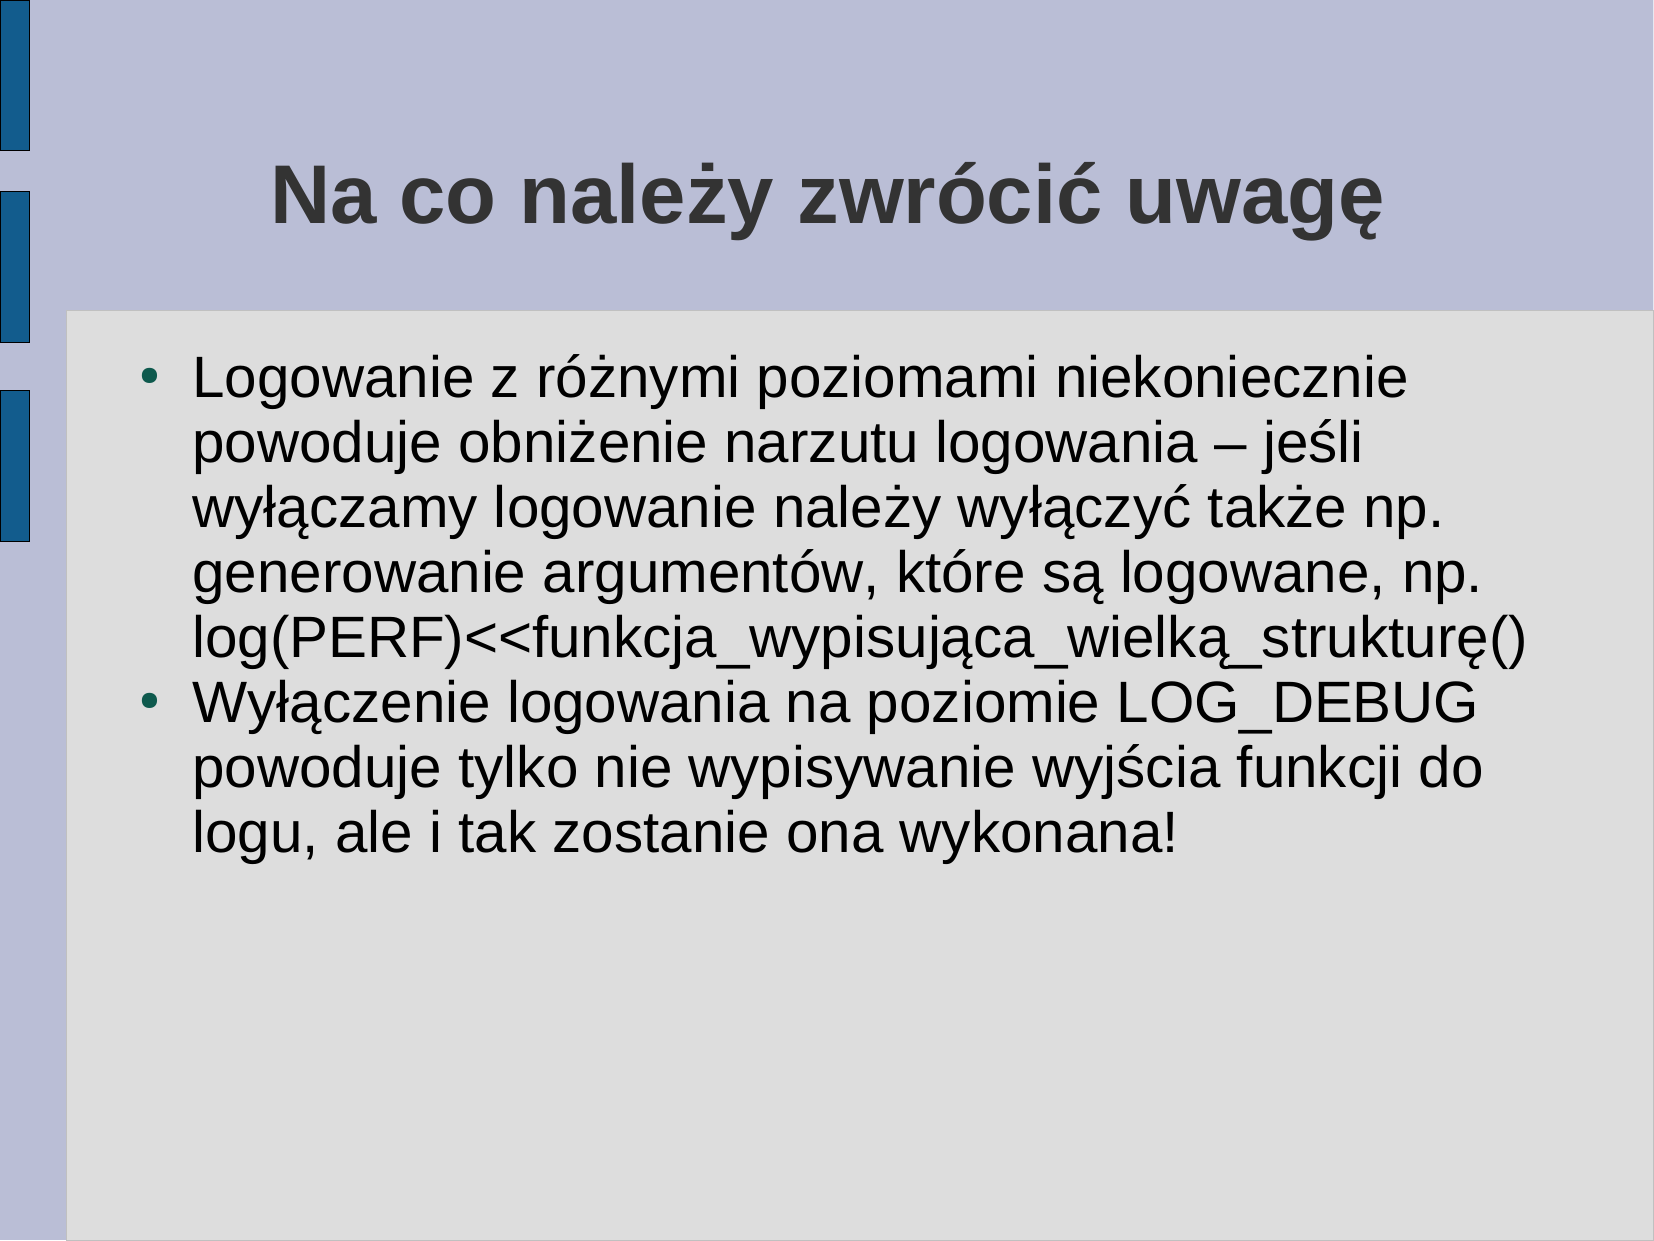

# Na co należy zwrócić uwagę
Logowanie z różnymi poziomami niekoniecznie powoduje obniżenie narzutu logowania – jeśli wyłączamy logowanie należy wyłączyć także np. generowanie argumentów, które są logowane, np. log(PERF)<<funkcja_wypisująca_wielką_strukturę()
Wyłączenie logowania na poziomie LOG_DEBUG powoduje tylko nie wypisywanie wyjścia funkcji do logu, ale i tak zostanie ona wykonana!